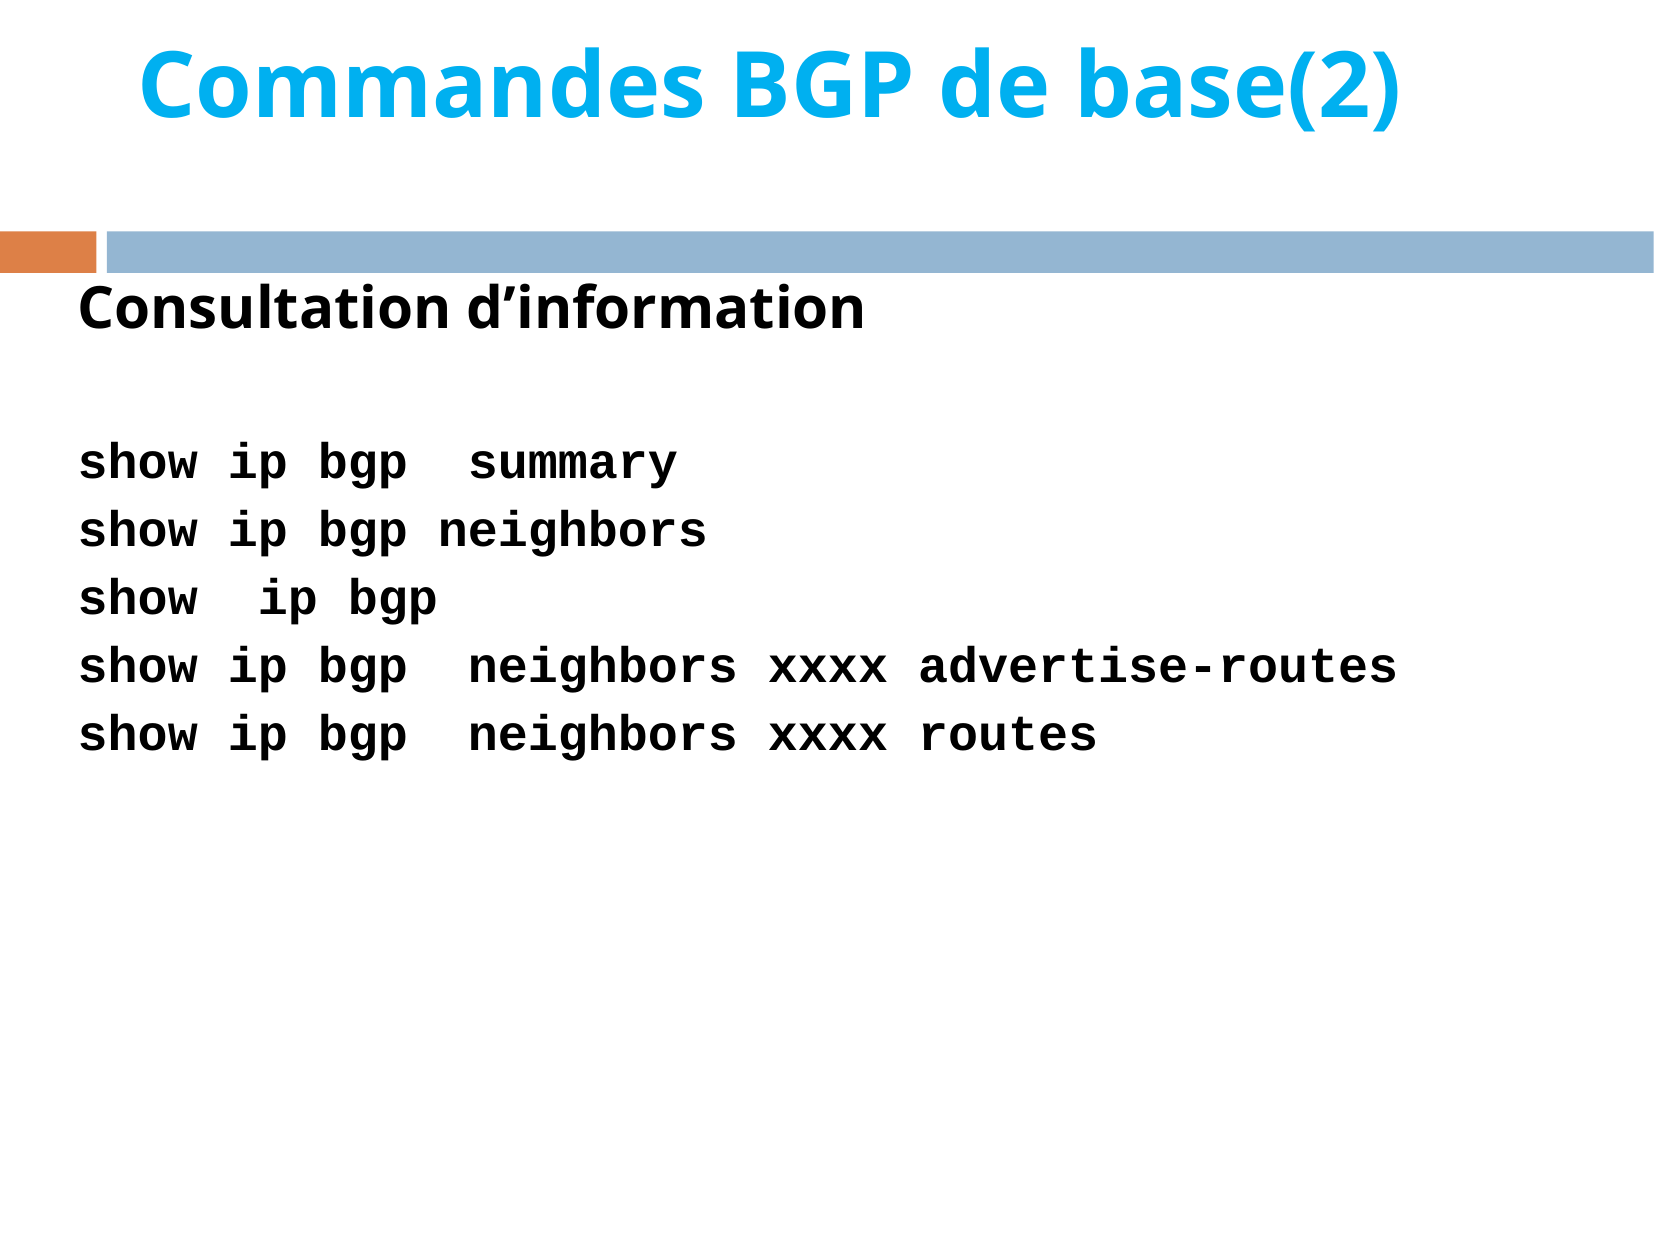

# Commandes BGP de base(2)‏
Consultation d’information
show ip bgp summary
show ip bgp neighbors
show ip bgp
show ip bgp neighbors xxxx advertise-routes
show ip bgp neighbors xxxx routes